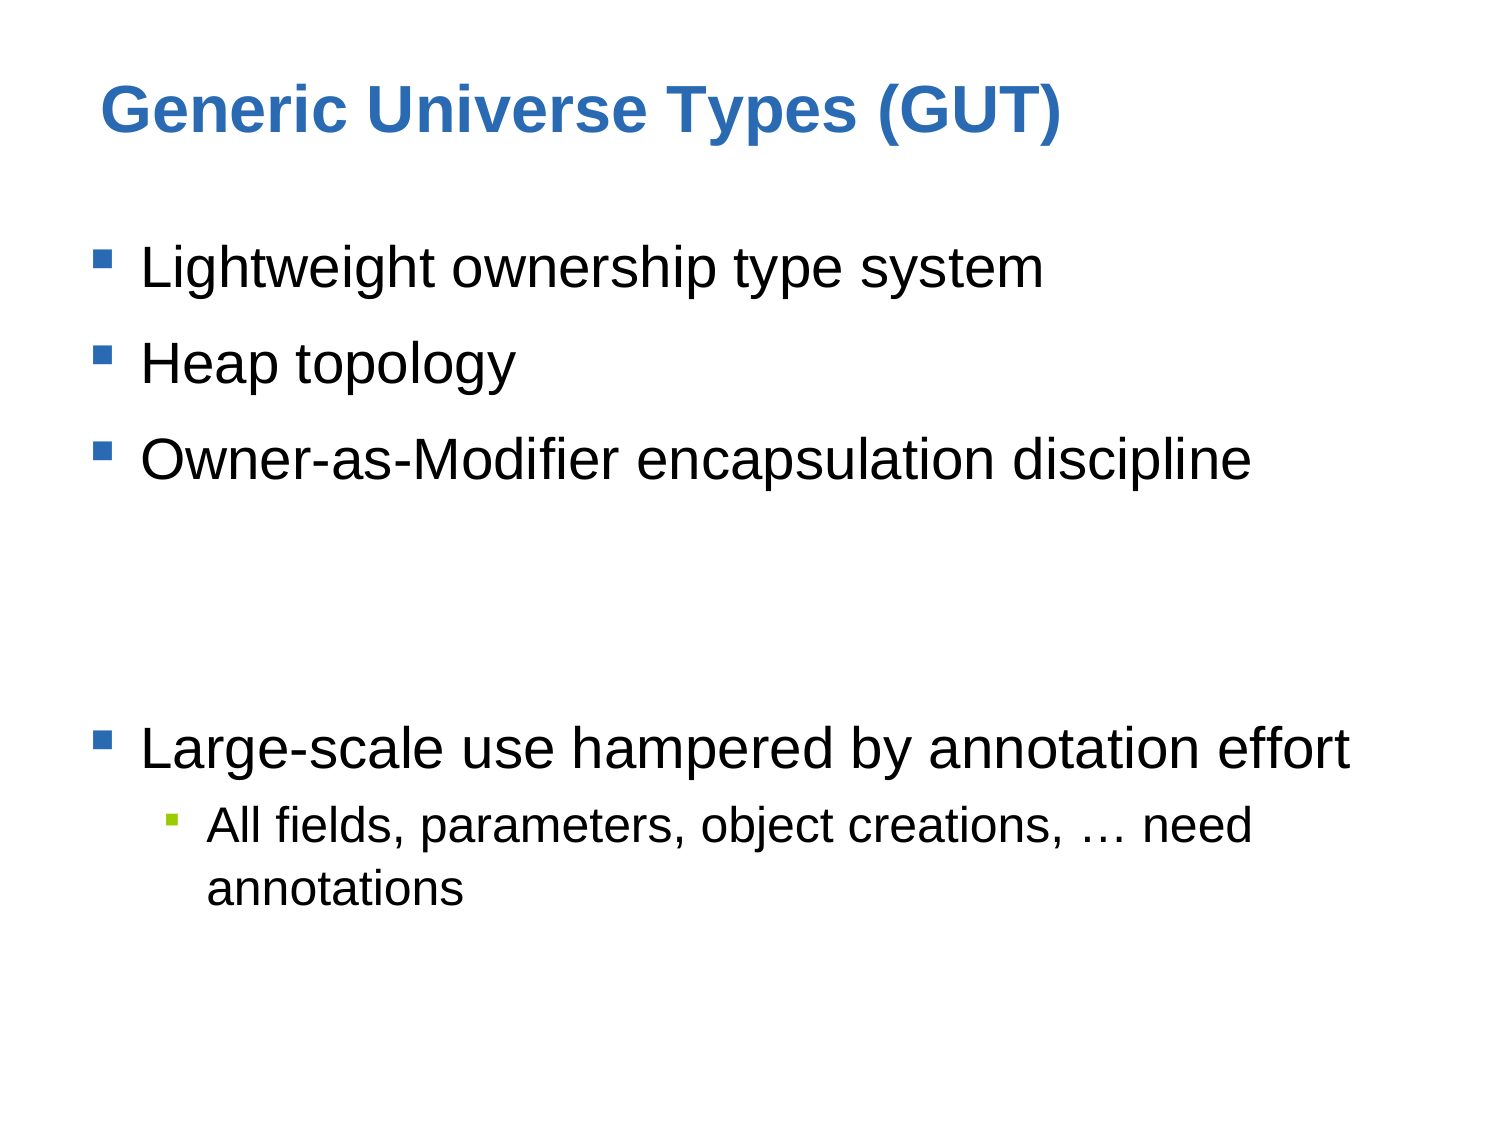

# Generic Universe Types (GUT)
Lightweight ownership type system
Heap topology
Owner-as-Modifier encapsulation discipline
Large-scale use hampered by annotation effort
All fields, parameters, object creations, … need annotations